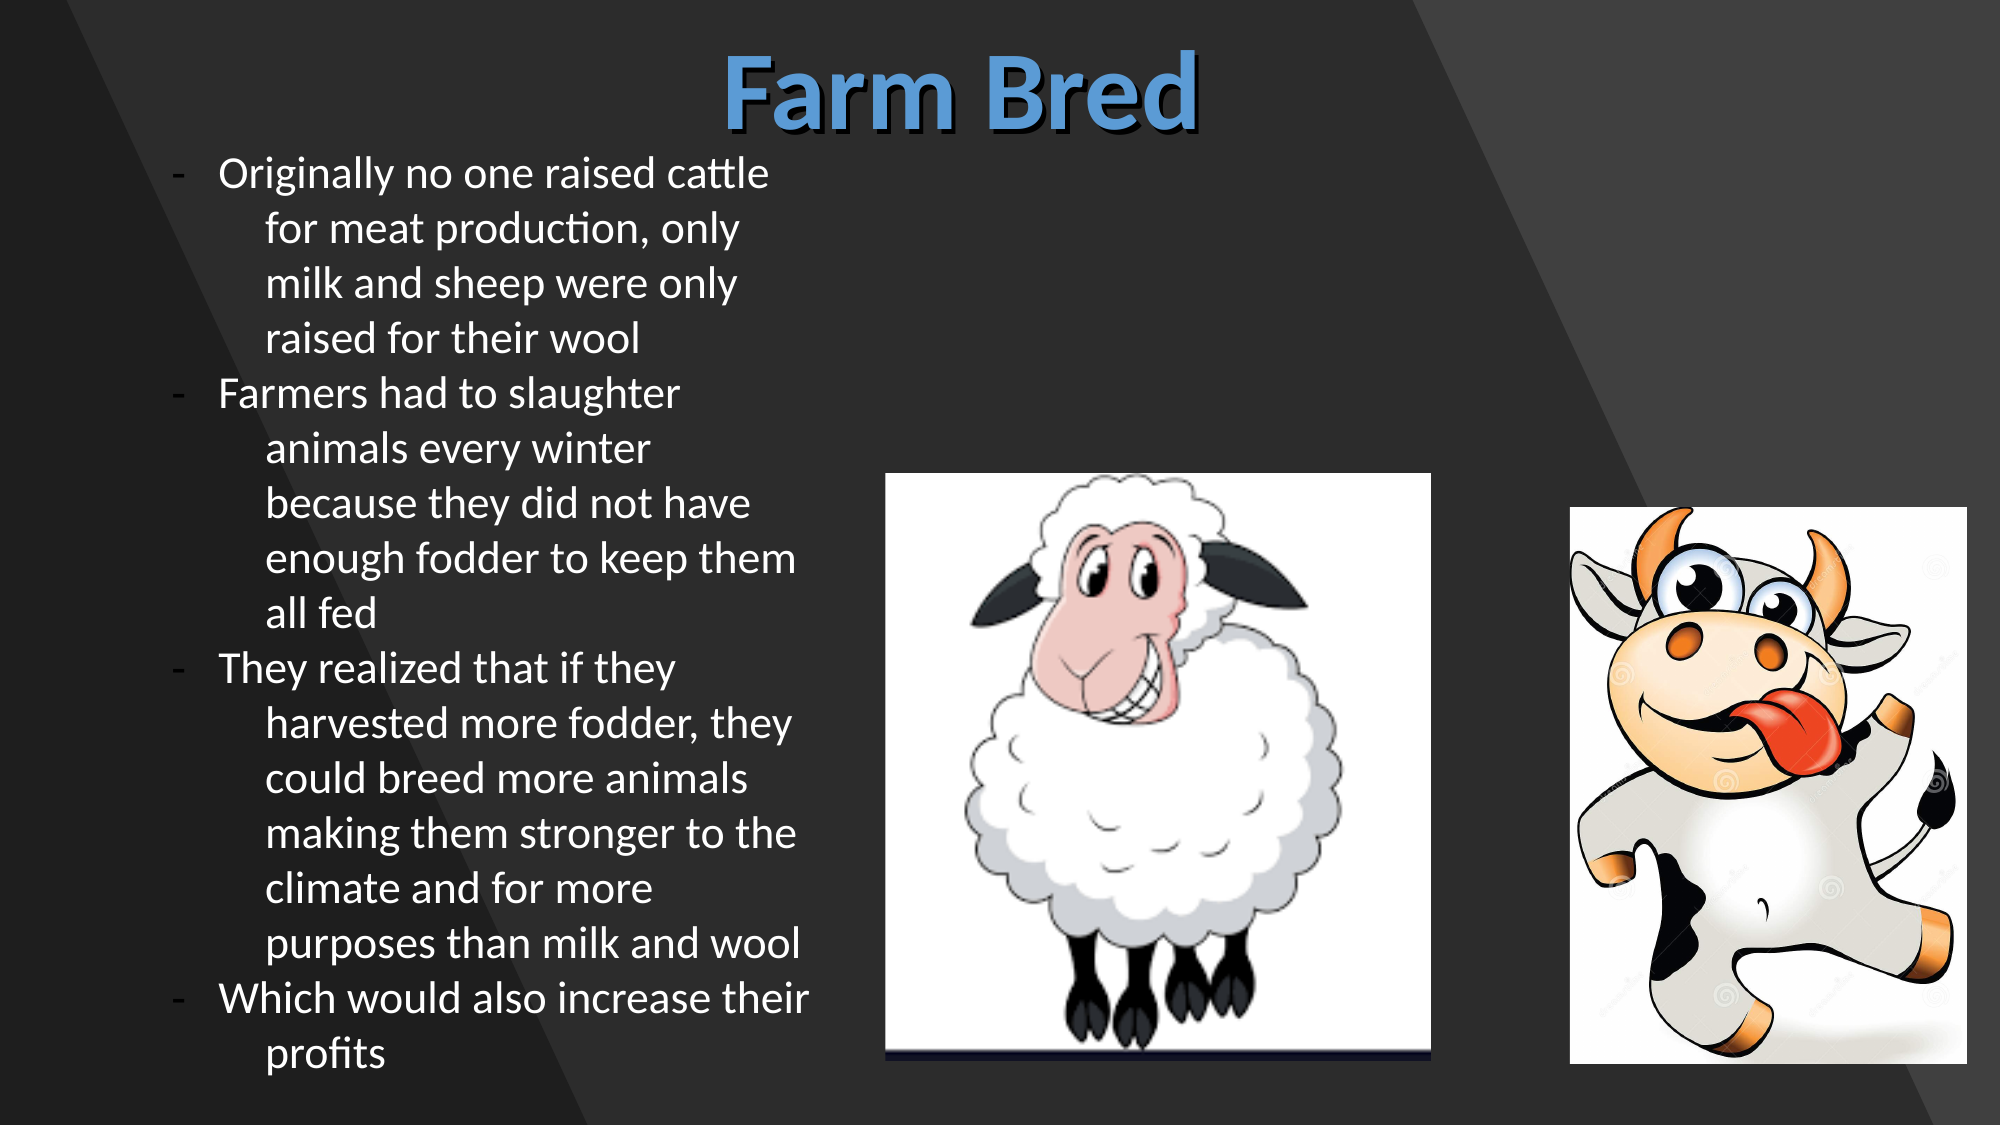

Farm Bred
Originally no one raised cattle for meat production, only milk and sheep were only raised for their wool
Farmers had to slaughter animals every winter because they did not have enough fodder to keep them all fed
They realized that if they harvested more fodder, they could breed more animals making them stronger to the climate and for more purposes than milk and wool
Which would also increase their profits